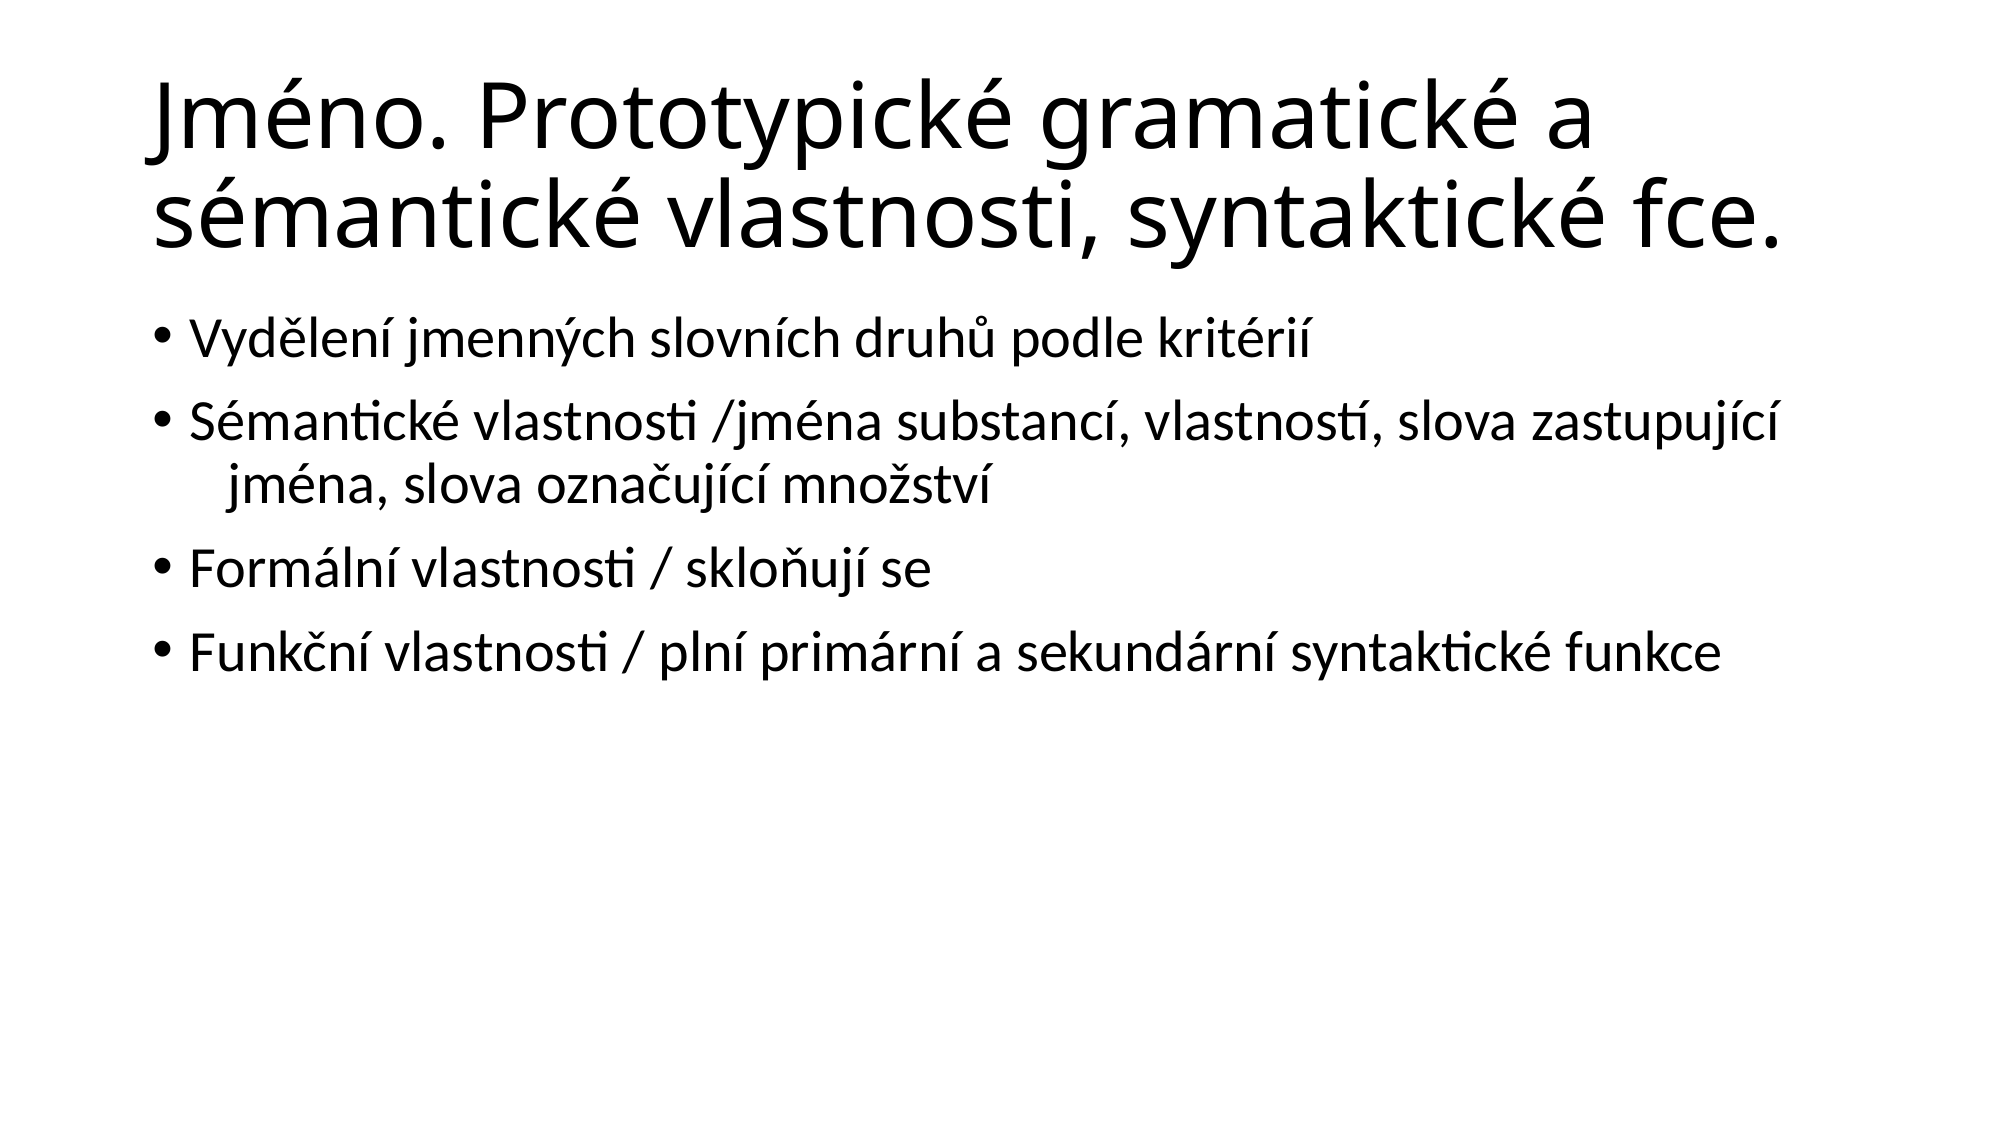

# Jméno. Prototypické gramatické a sémantické vlastnosti, syntaktické fce.
Vydělení jmenných slovních druhů podle kritérií
Sémantické vlastnosti /jména substancí, vlastností, slova zastupující jména, slova označující množství
Formální vlastnosti / skloňují se
Funkční vlastnosti / plní primární a sekundární syntaktické funkce